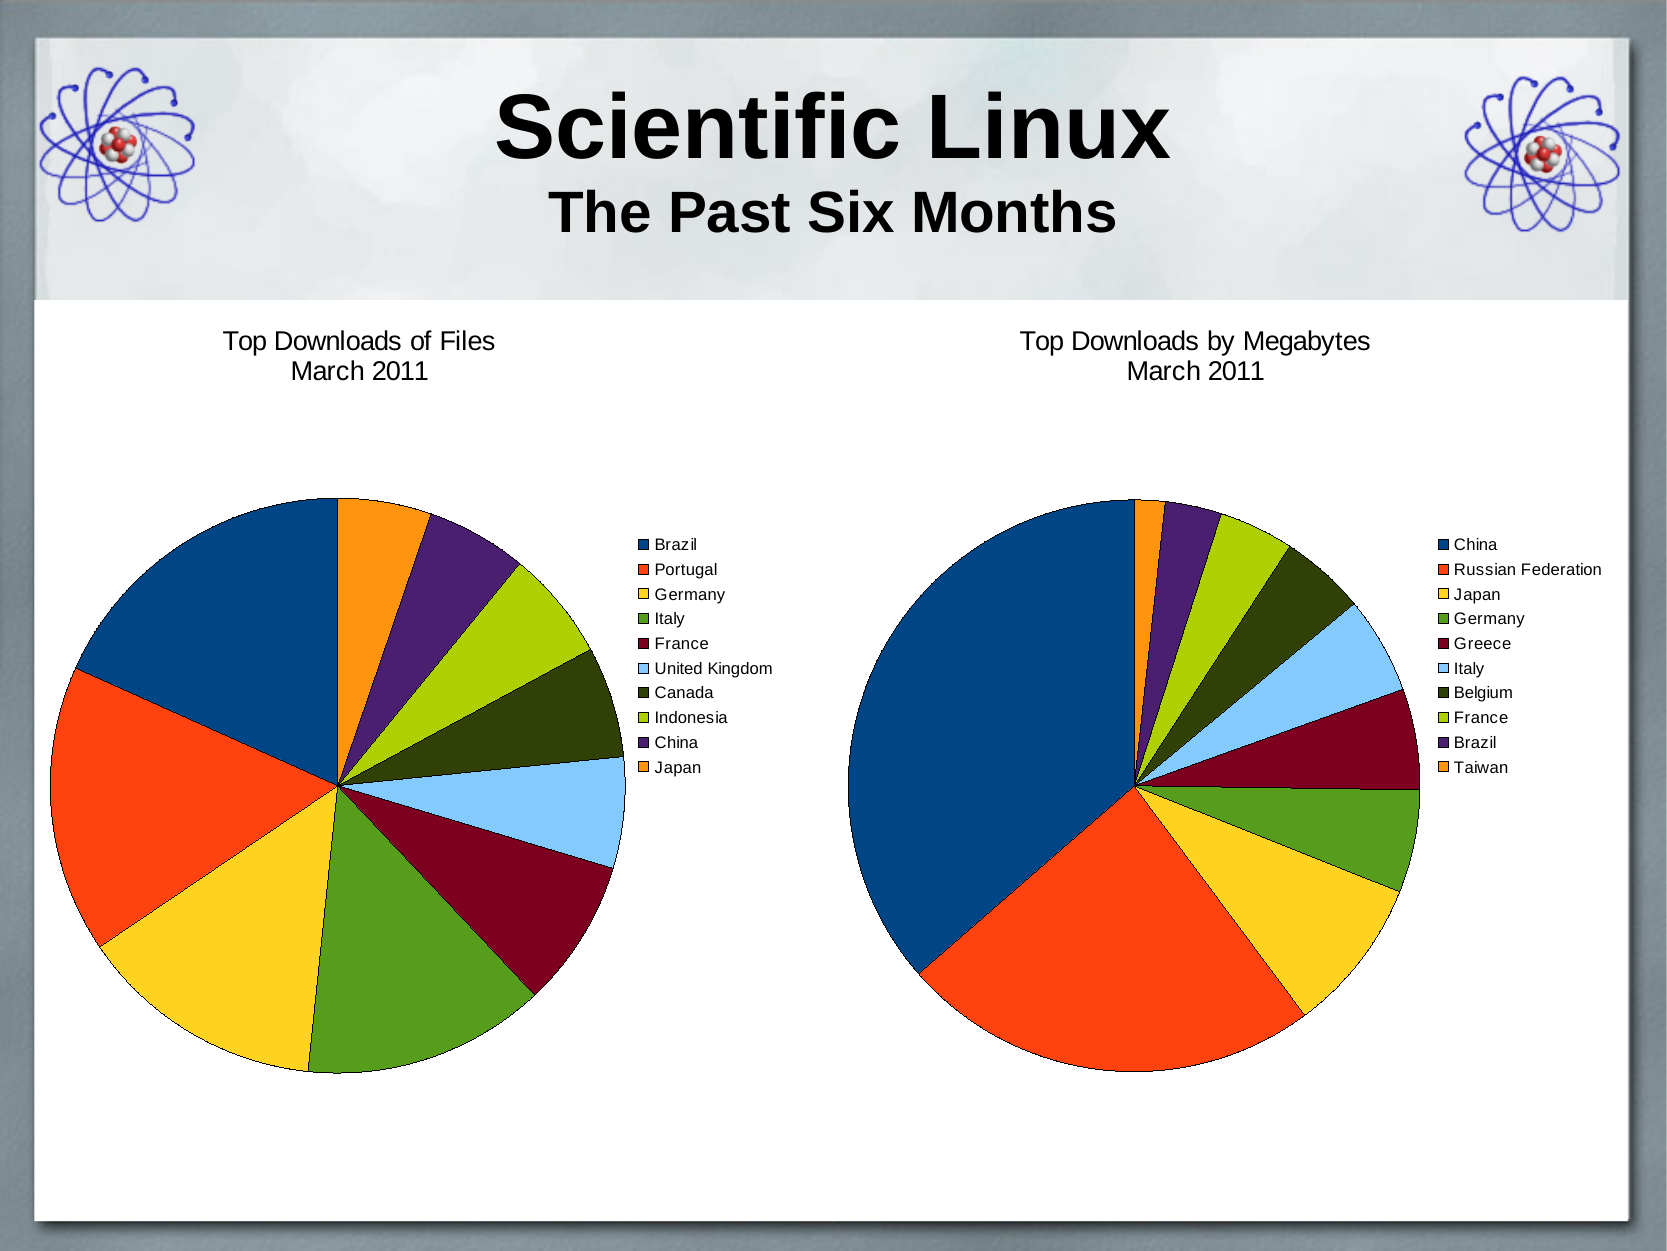

# Scientific Linux The Past Six Months
### Chart: Top Downloads of Files
March 2011
| Category | Column C |
|---|---|
| Brazil | 1692612.0 |
| Portugal | 1498879.0 |
| Germany | 1284428.0 |
| Italy | 1266448.0 |
| France | 771183.0 |
| United Kingdom | 579644.0 |
| Canada | 579508.0 |
| Indonesia | 574591.0 |
| China | 523420.0 |
| Japan | 487048.0 |
### Chart: Top Downloads by Megabytes
March 2011
| Category | Column C |
|---|---|
| China | 109502108180.0 |
| Russian Federation | 71520625484.0 |
| Japan | 26369751350.0 |
| Germany | 17476004741.0 |
| Greece | 17207267158.0 |
| Italy | 16615968785.0 |
| Belgium | 14501976587.0 |
| France | 12728092345.0 |
| Brazil | 9604633148.0 |
| Taiwan | 5224401286.0 |